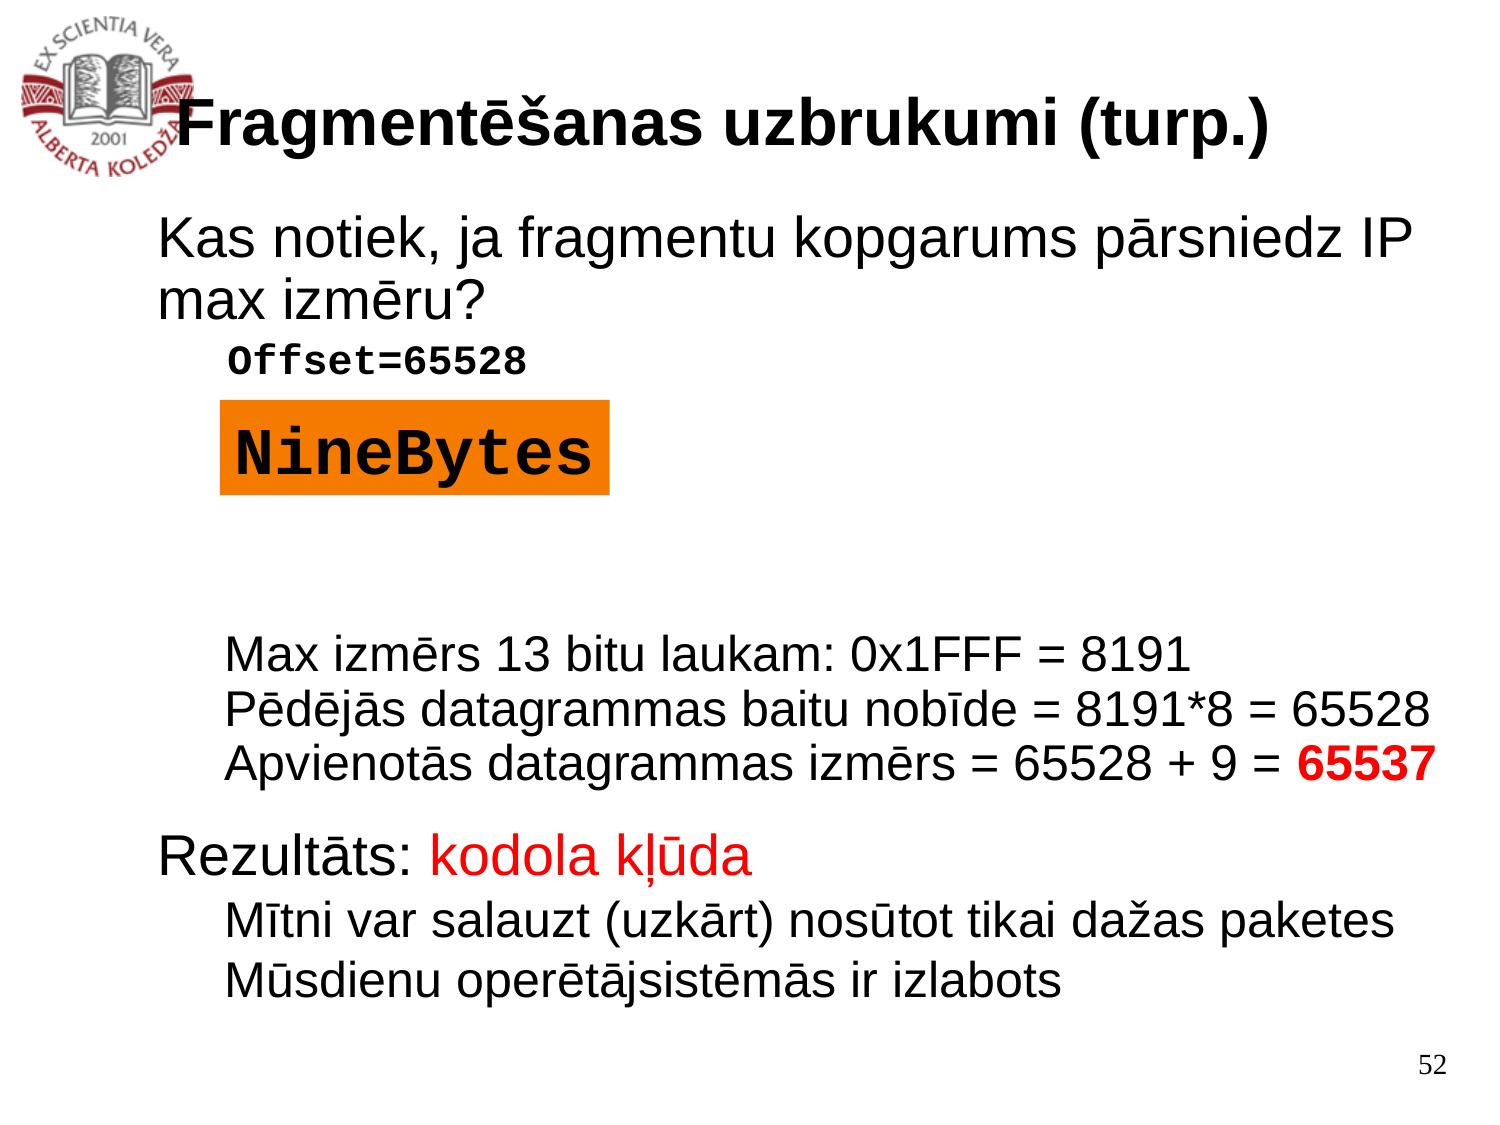

# Fragmentēšanas uzbrukumi (turp.)
Kas notiek, ja fragmentu kopgarums pārsniedz IP max izmēru?
Max izmērs 13 bitu laukam: 0x1FFF = 8191
Pēdējās datagrammas baitu nobīde = 8191*8 = 65528
Apvienotās datagrammas izmērs = 65528 + 9 = 65537
Rezultāts: kodola kļūda
Mītni var salauzt (uzkārt) nosūtot tikai dažas paketes
Mūsdienu operētājsistēmās ir izlabots
Offset=65528
NineBytes